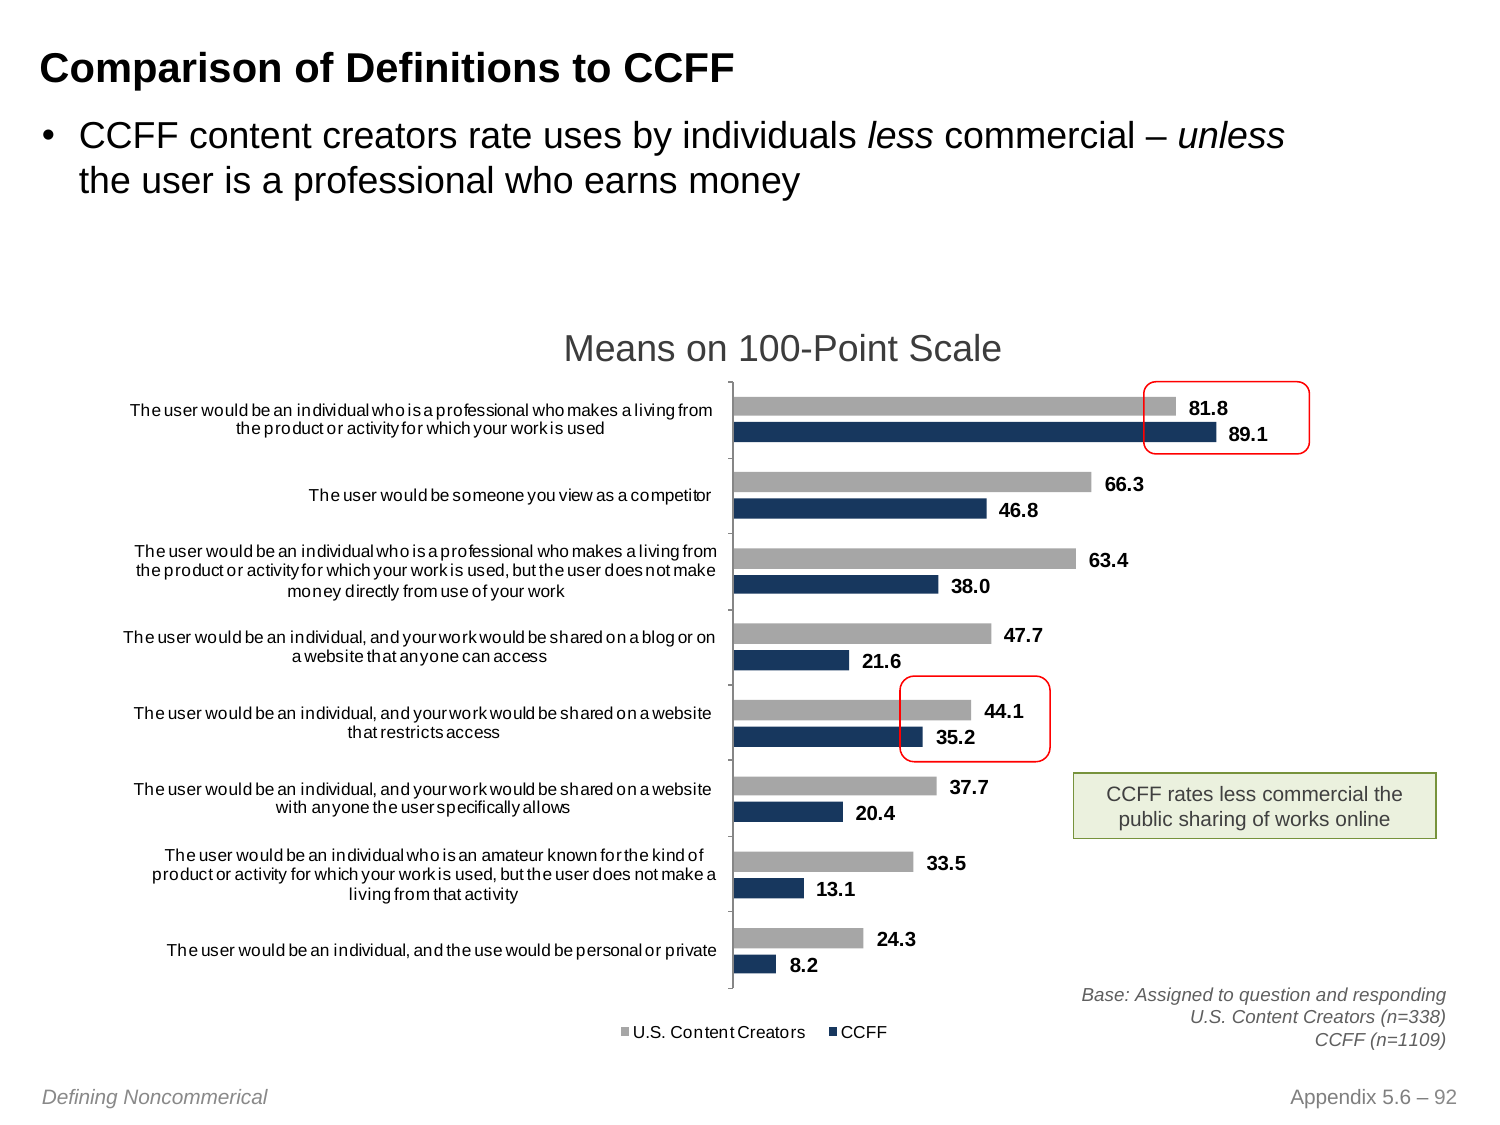

Comparison of Definitions to CCFF
CCFF content creators rate uses by individuals less commercial – unless the user is a professional who earns money
Means on 100-Point Scale
CCFF rates less commercial the public sharing of works online
Base: Assigned to question and responding
U.S. Content Creators (n=338)
CCFF (n=1109)
Defining Noncommerical
Appendix 5.6 –